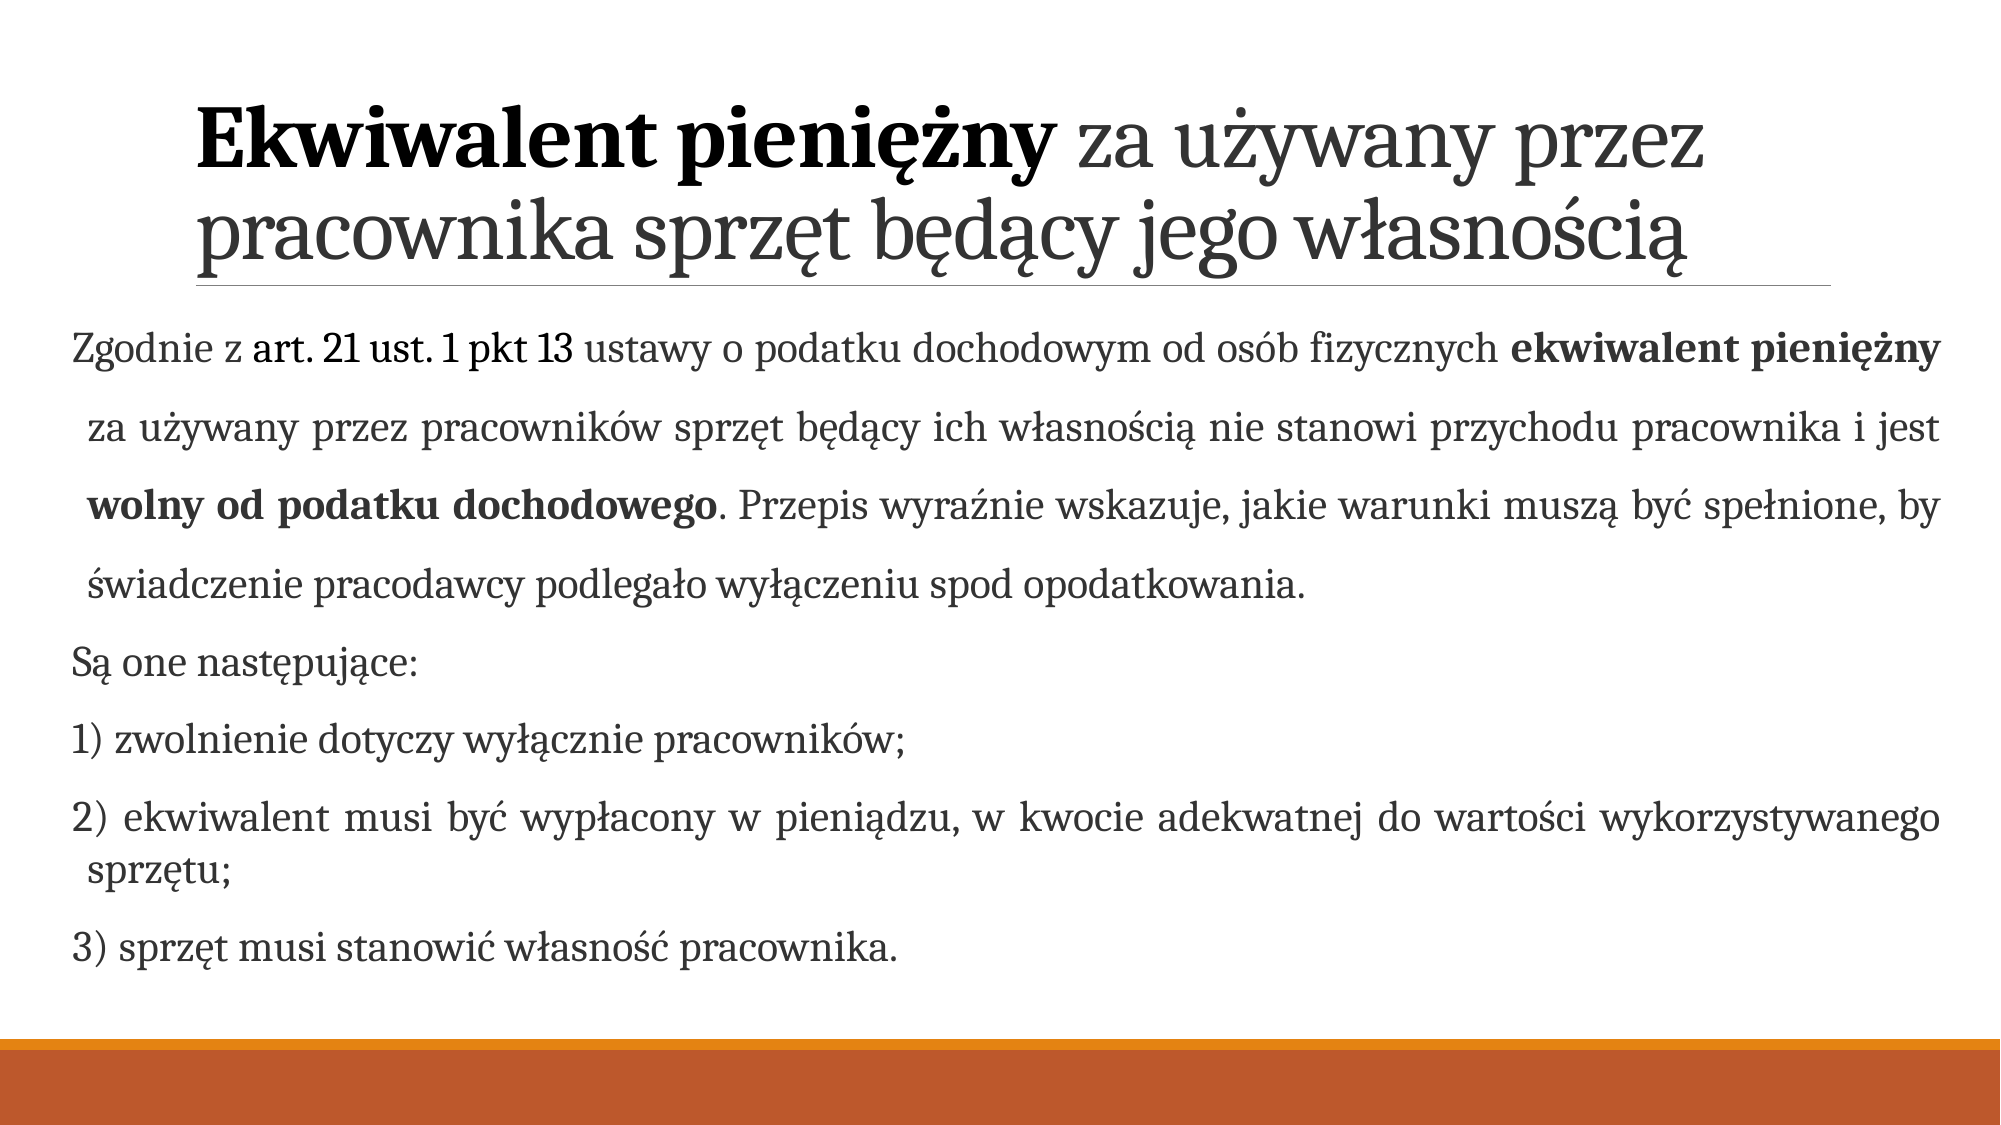

# Ekwiwalent pieniężny za używany przez pracownika sprzęt będący jego własnością
Zgodnie z art. 21 ust. 1 pkt 13 ustawy o podatku dochodowym od osób fizycznych ekwiwalent pieniężny za używany przez pracowników sprzęt będący ich własnością nie stanowi przychodu pracownika i jest wolny od podatku dochodowego. Przepis wyraźnie wskazuje, jakie warunki muszą być spełnione, by świadczenie pracodawcy podlegało wyłączeniu spod opodatkowania.
Są one następujące:
1) zwolnienie dotyczy wyłącznie pracowników;
2) ekwiwalent musi być wypłacony w pieniądzu, w kwocie adekwatnej do wartości wykorzystywanego sprzętu;
3) sprzęt musi stanowić własność pracownika.